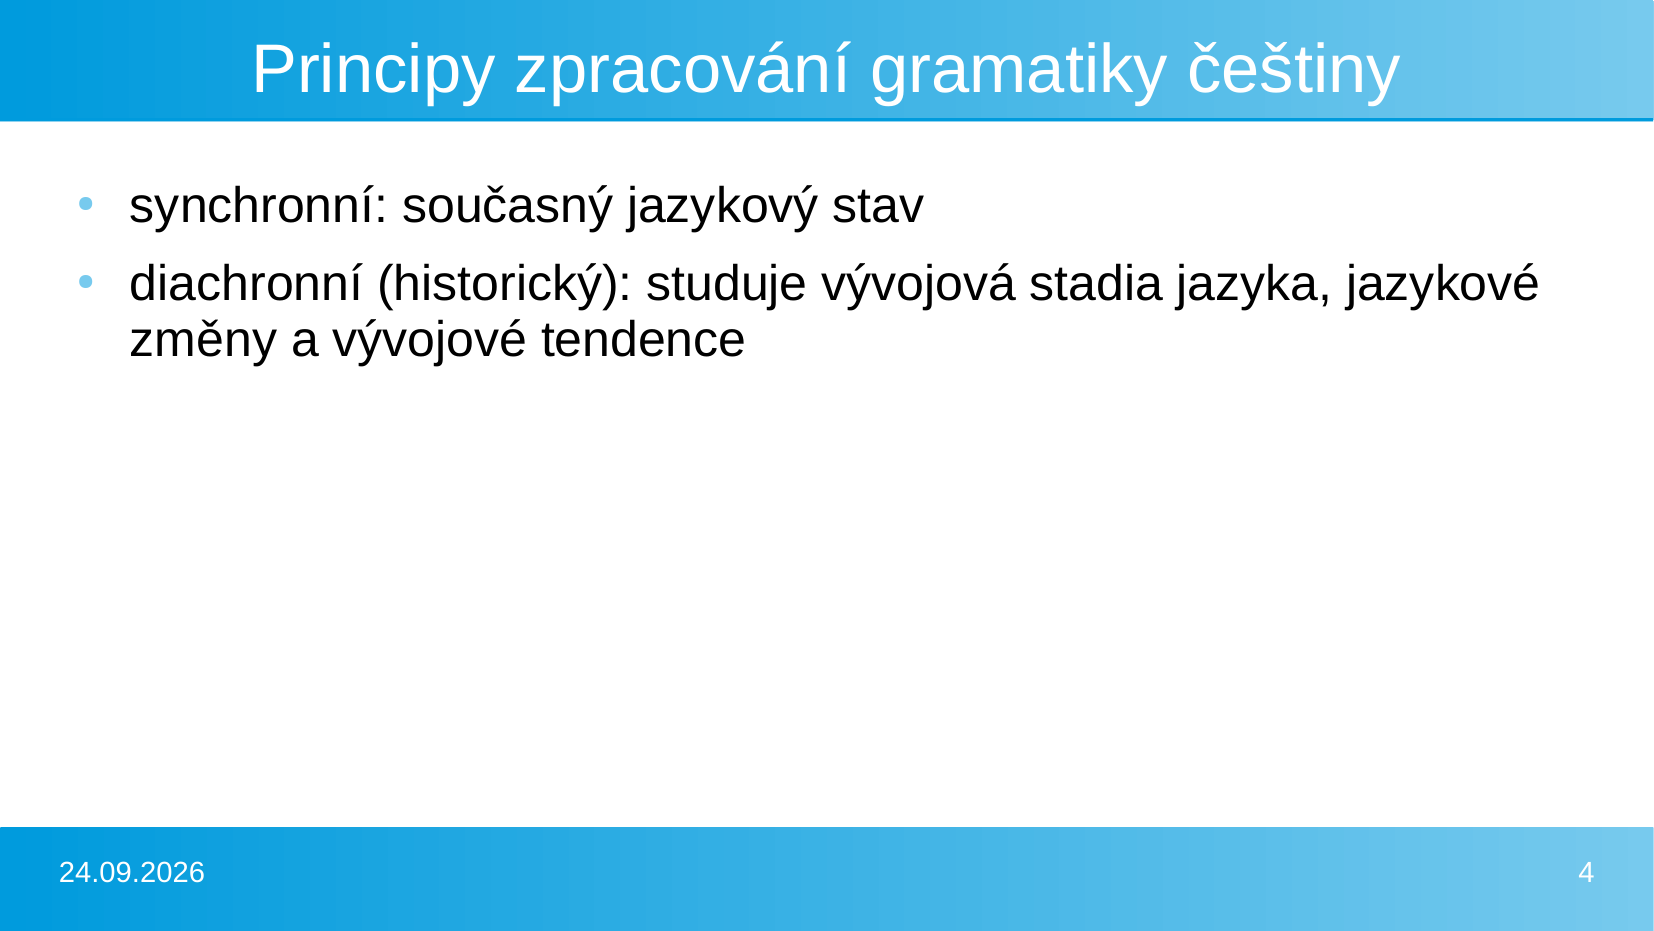

# Principy zpracování gramatiky češtiny
synchronní: současný jazykový stav
diachronní (historický): studuje vývojová stadia jazyka, jazykové změny a vývojové tendence
4